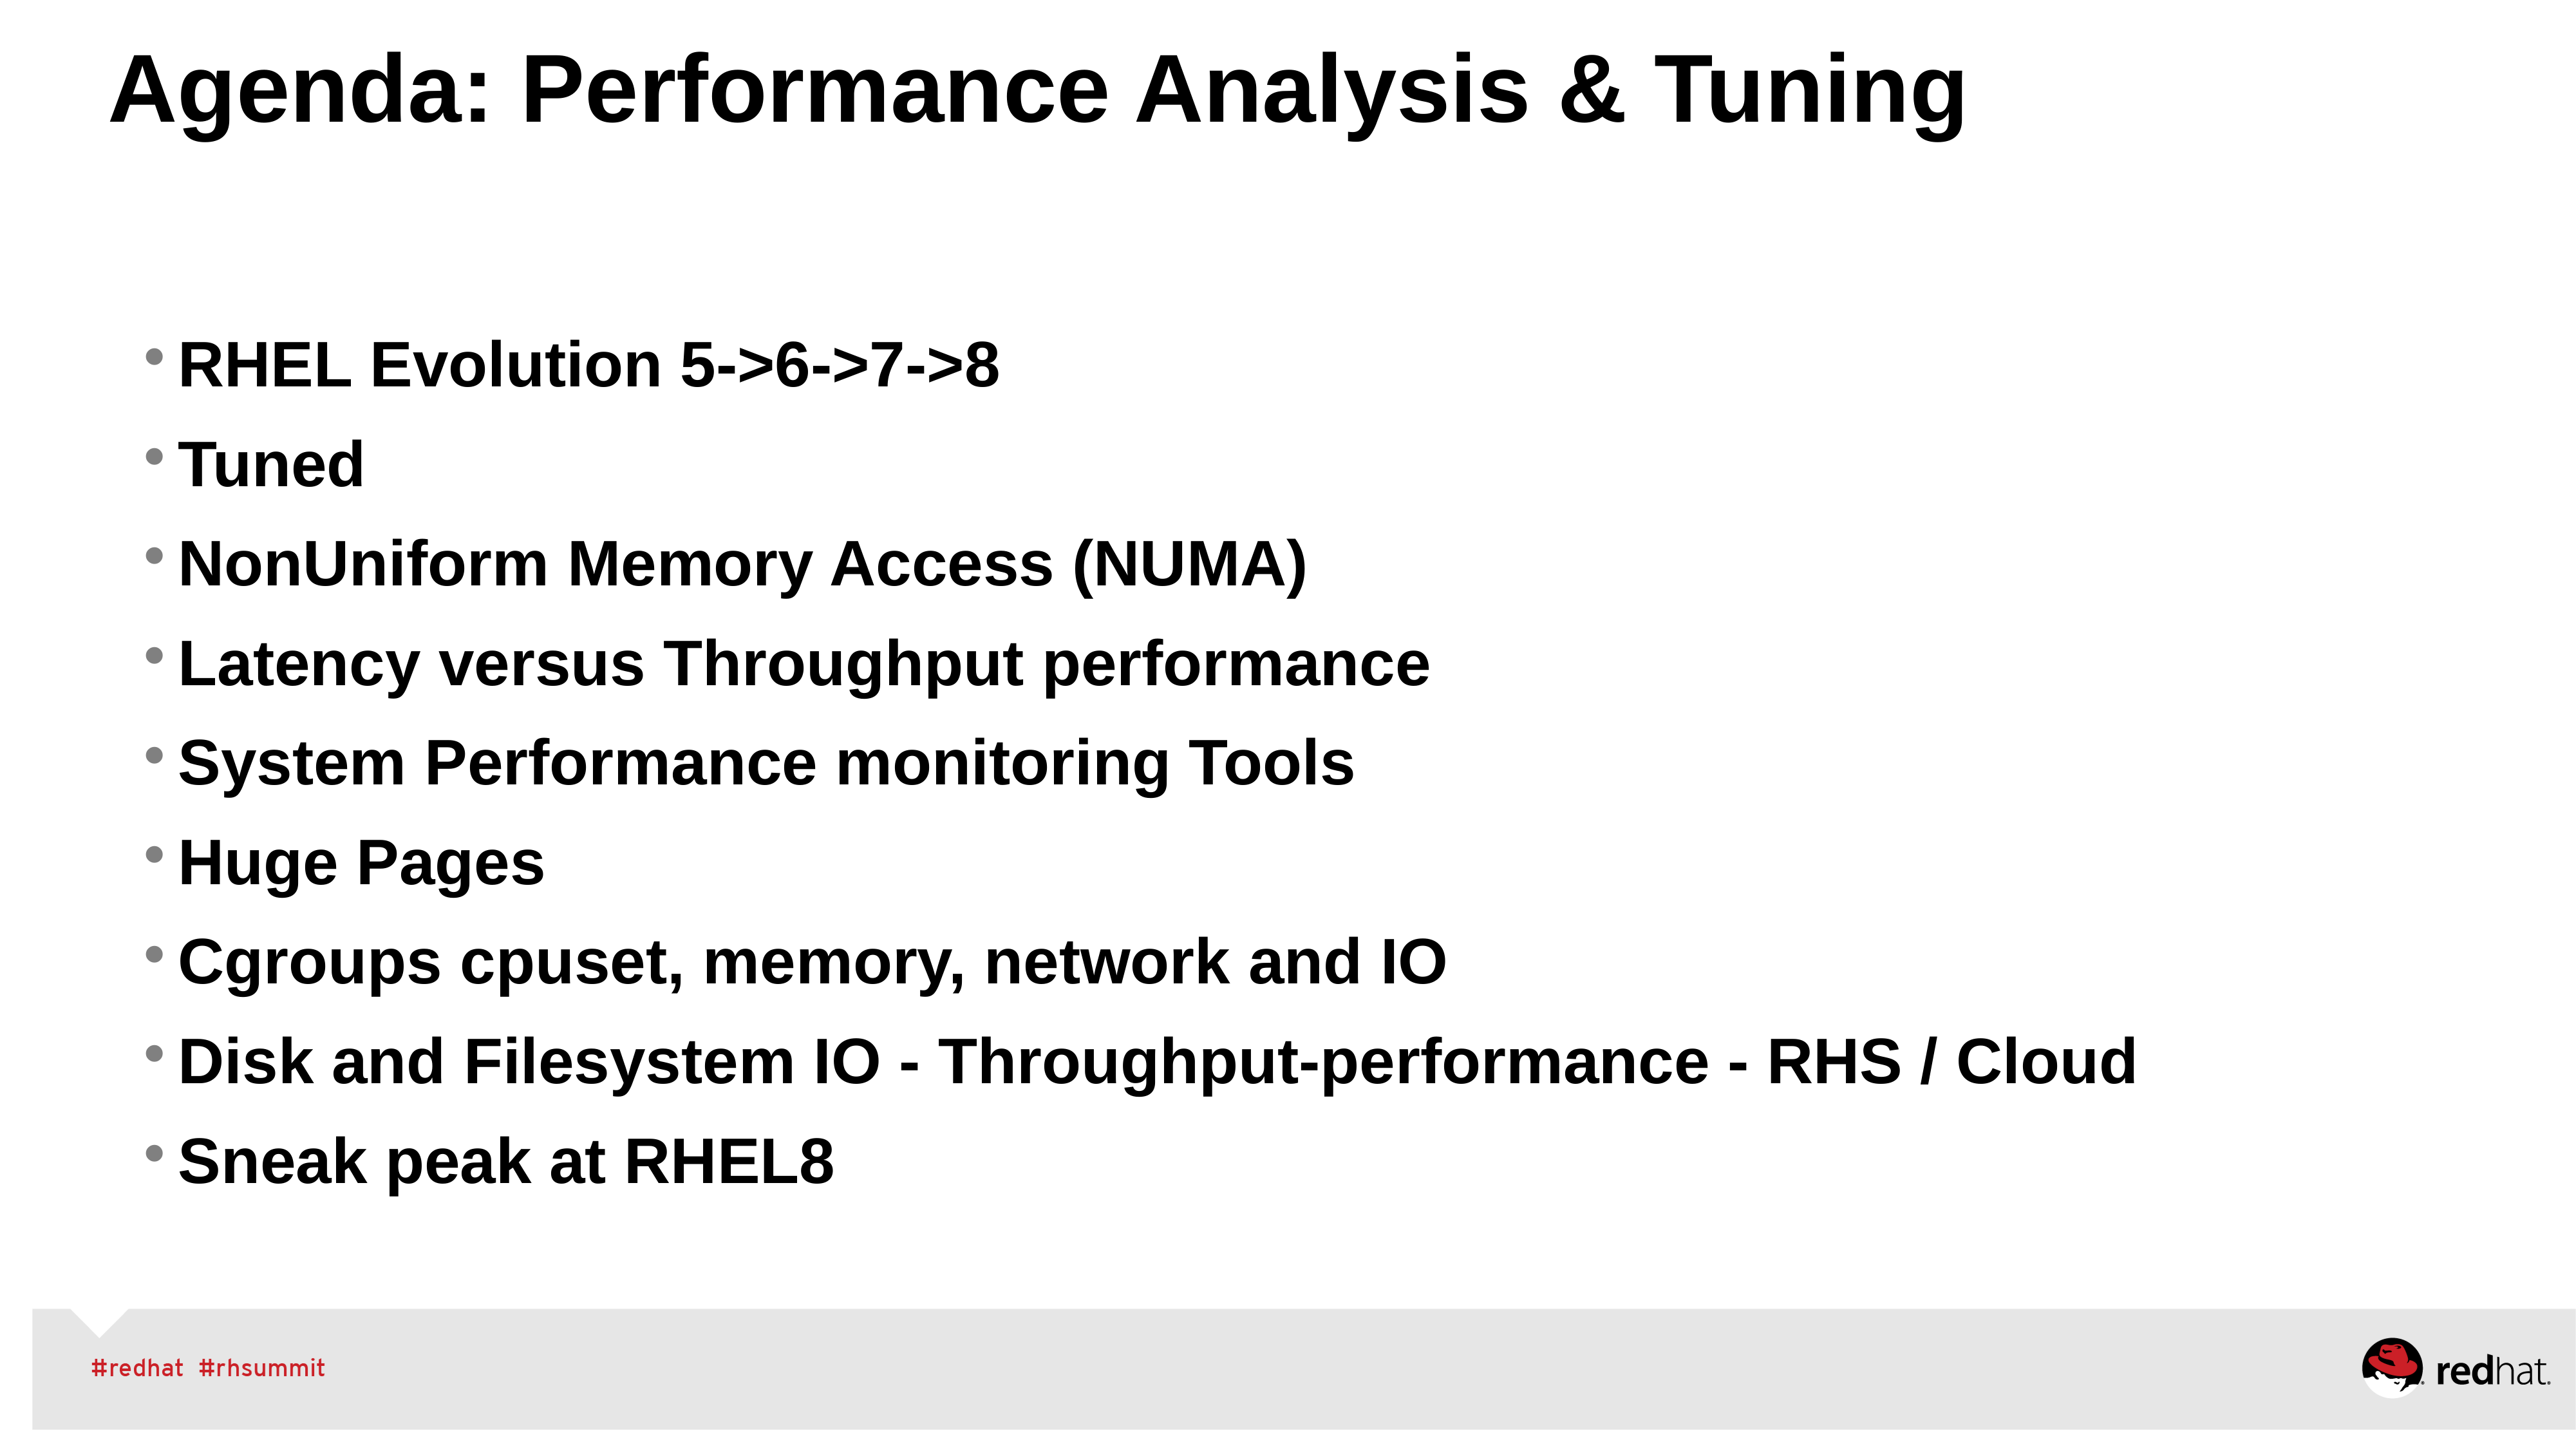

# Agenda: Performance Analysis & Tuning
RHEL Evolution 5->6->7->8
Tuned
NonUniform Memory Access (NUMA)
Latency versus Throughput performance
System Performance monitoring Tools
Huge Pages
Cgroups cpuset, memory, network and IO
Disk and Filesystem IO - Throughput-performance - RHS / Cloud
Sneak peak at RHEL8